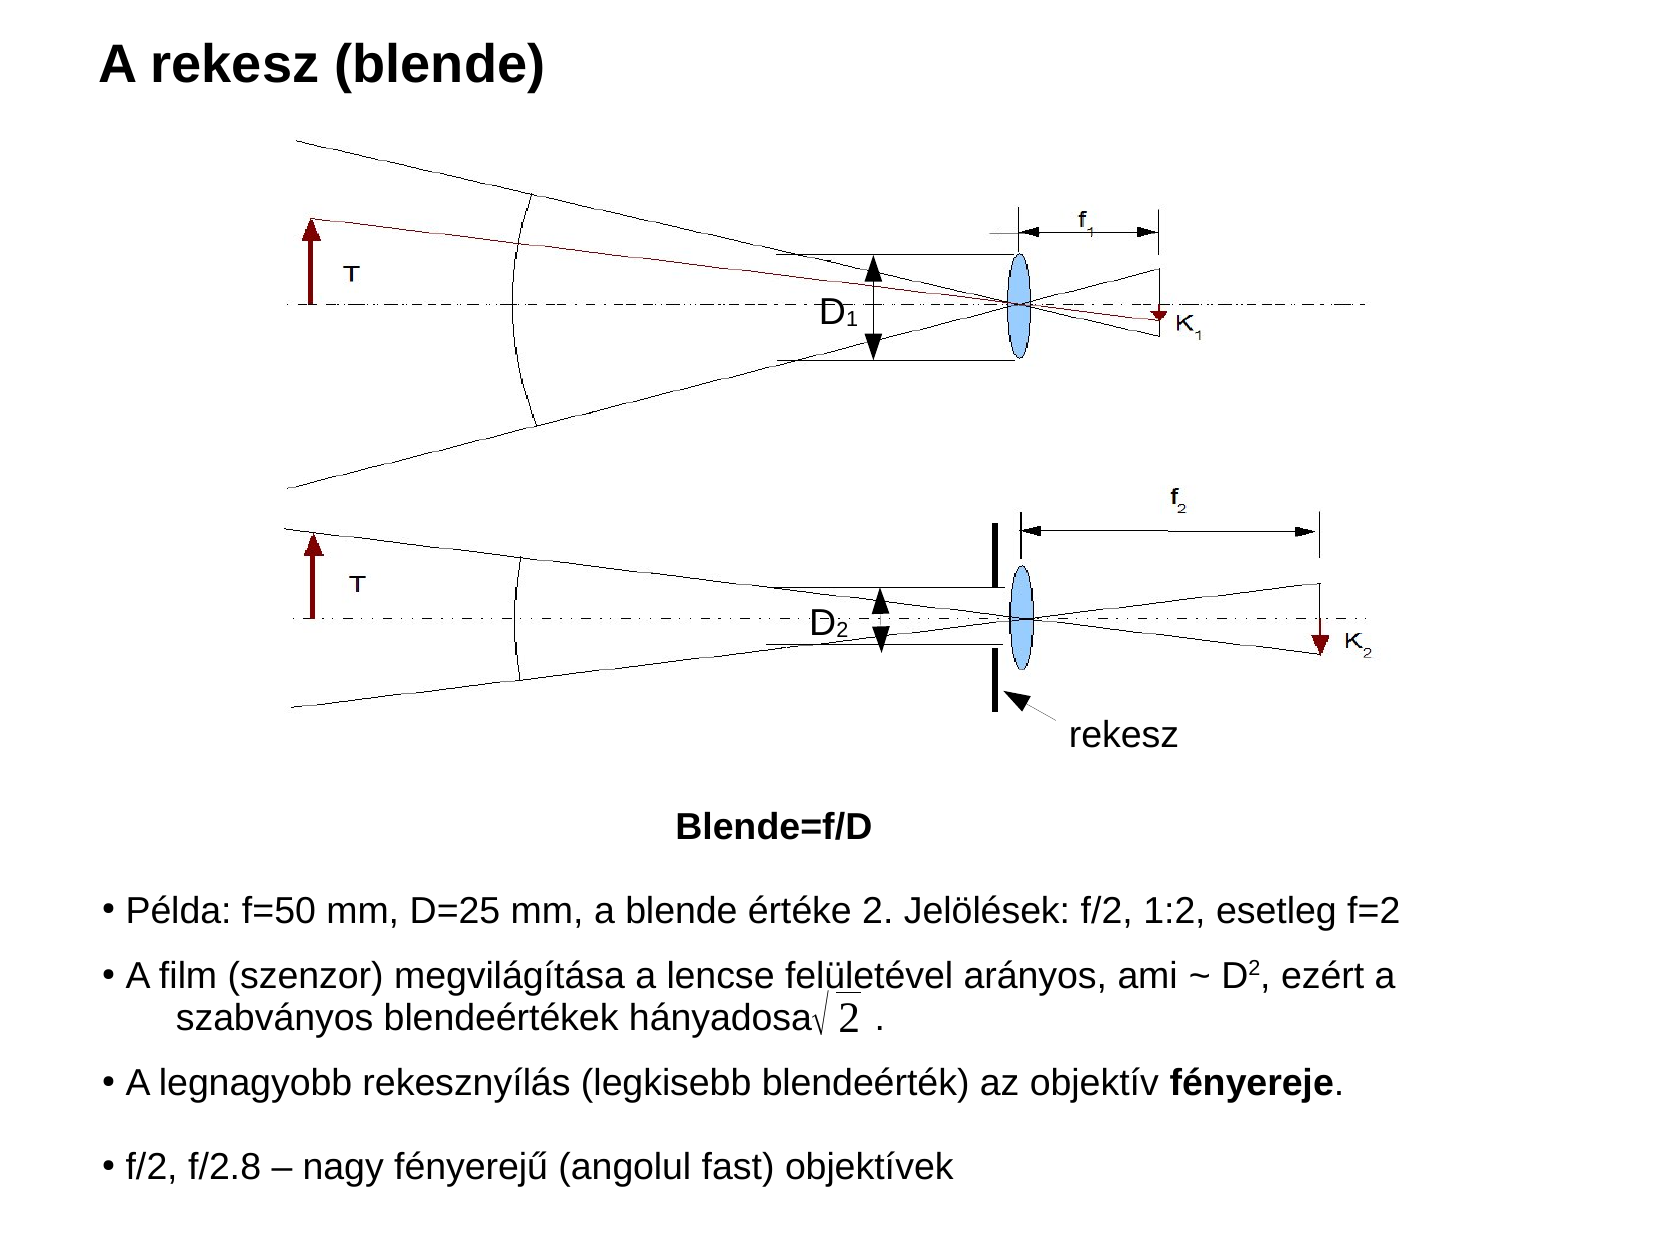

A rekesz (blende)
D1
D2
rekesz
Blende=f/D
 Példa: f=50 mm, D=25 mm, a blende értéke 2. Jelölések: f/2, 1:2, esetleg f=2
 A film (szenzor) megvilágítása a lencse felületével arányos, ami ~ D2, ezért a
	szabványos blendeértékek hányadosa .
 A legnagyobb rekesznyílás (legkisebb blendeérték) az objektív fényereje.
 f/2, f/2.8 – nagy fényerejű (angolul fast) objektívek